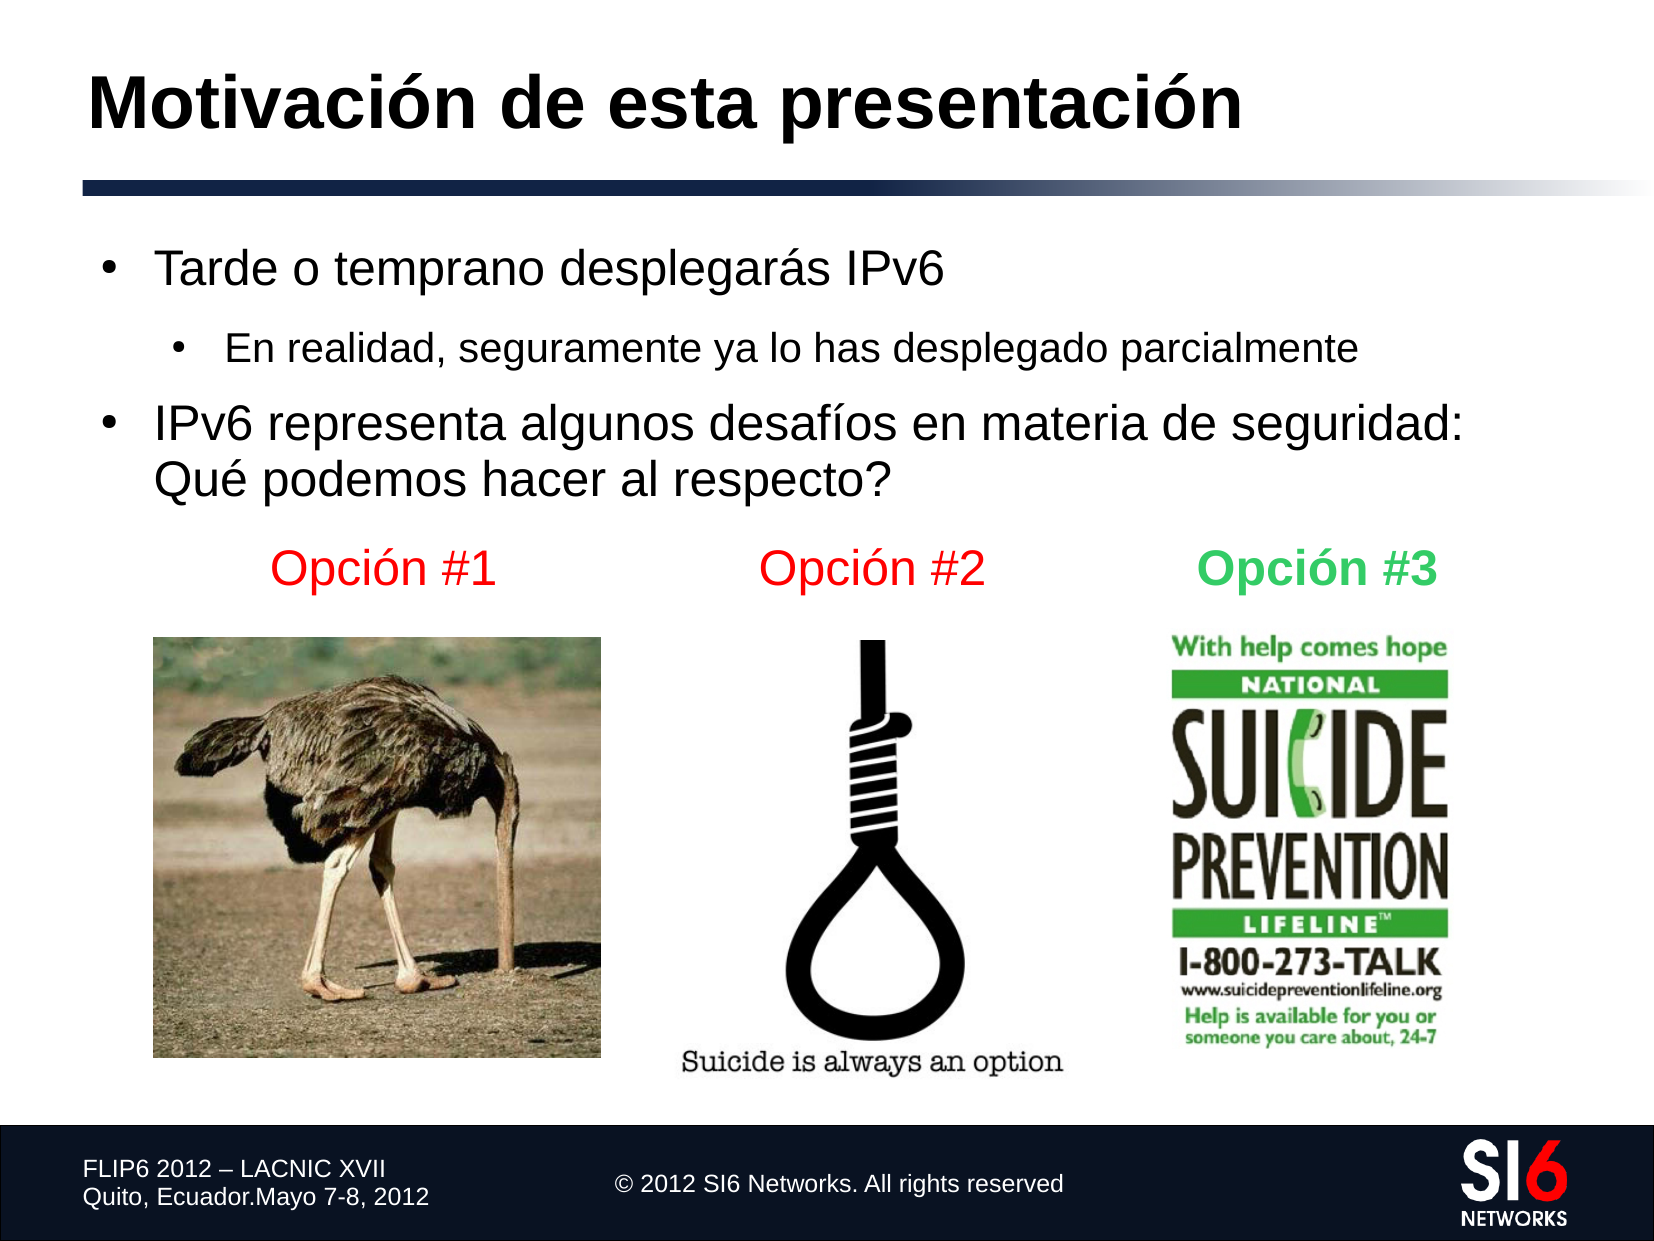

# Motivación de esta presentación
Tarde o temprano desplegarás IPv6
En realidad, seguramente ya lo has desplegado parcialmente
IPv6 representa algunos desafíos en materia de seguridad: Qué podemos hacer al respecto?
Opción #1
Opción #2
Opción #3